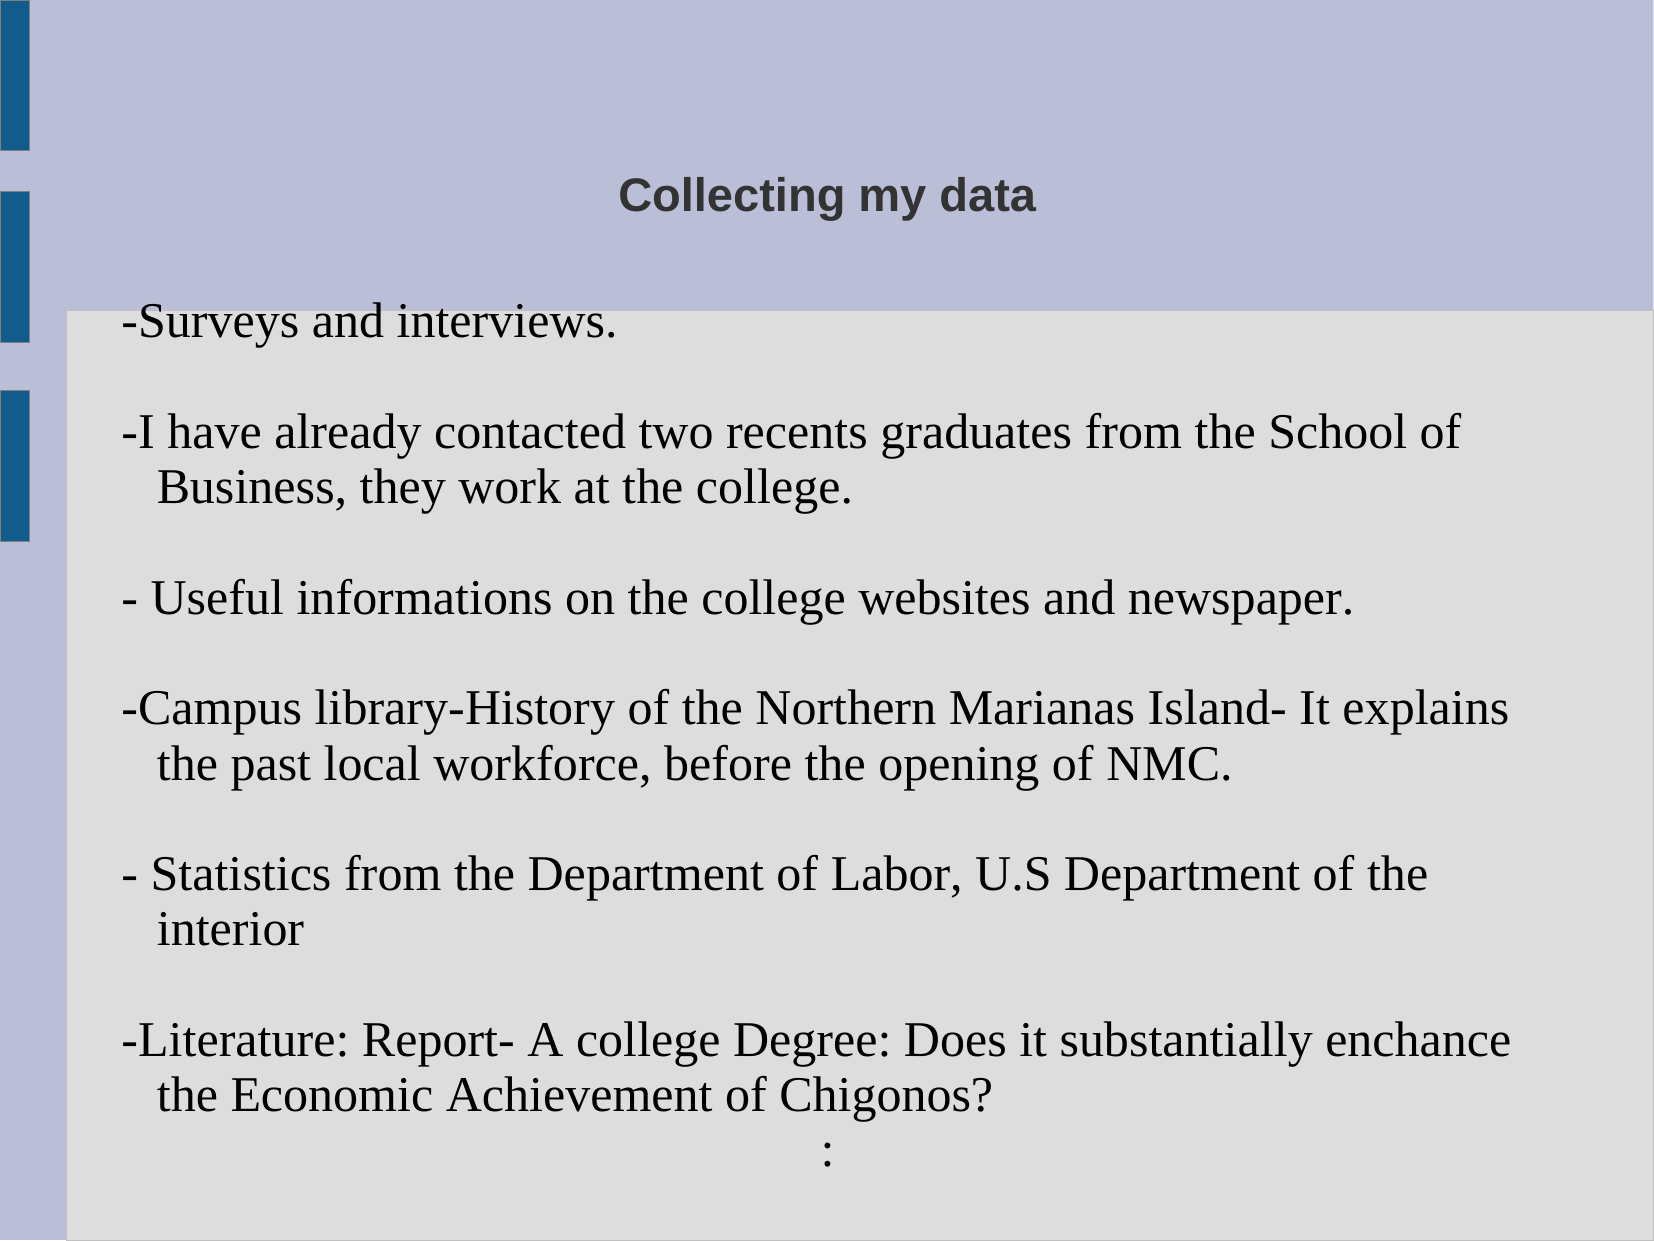

# Collecting my data
-Surveys and interviews.
-I have already contacted two recents graduates from the School of	 Business, they work at the college.
- Useful informations on the college websites and newspaper.
-Campus library-History of the Northern Marianas Island- It explains the past local workforce, before the opening of NMC.
- Statistics from the Department of Labor, U.S Department of the interior
-Literature: Report- A college Degree: Does it substantially enchance the Economic Achievement of Chigonos?
: